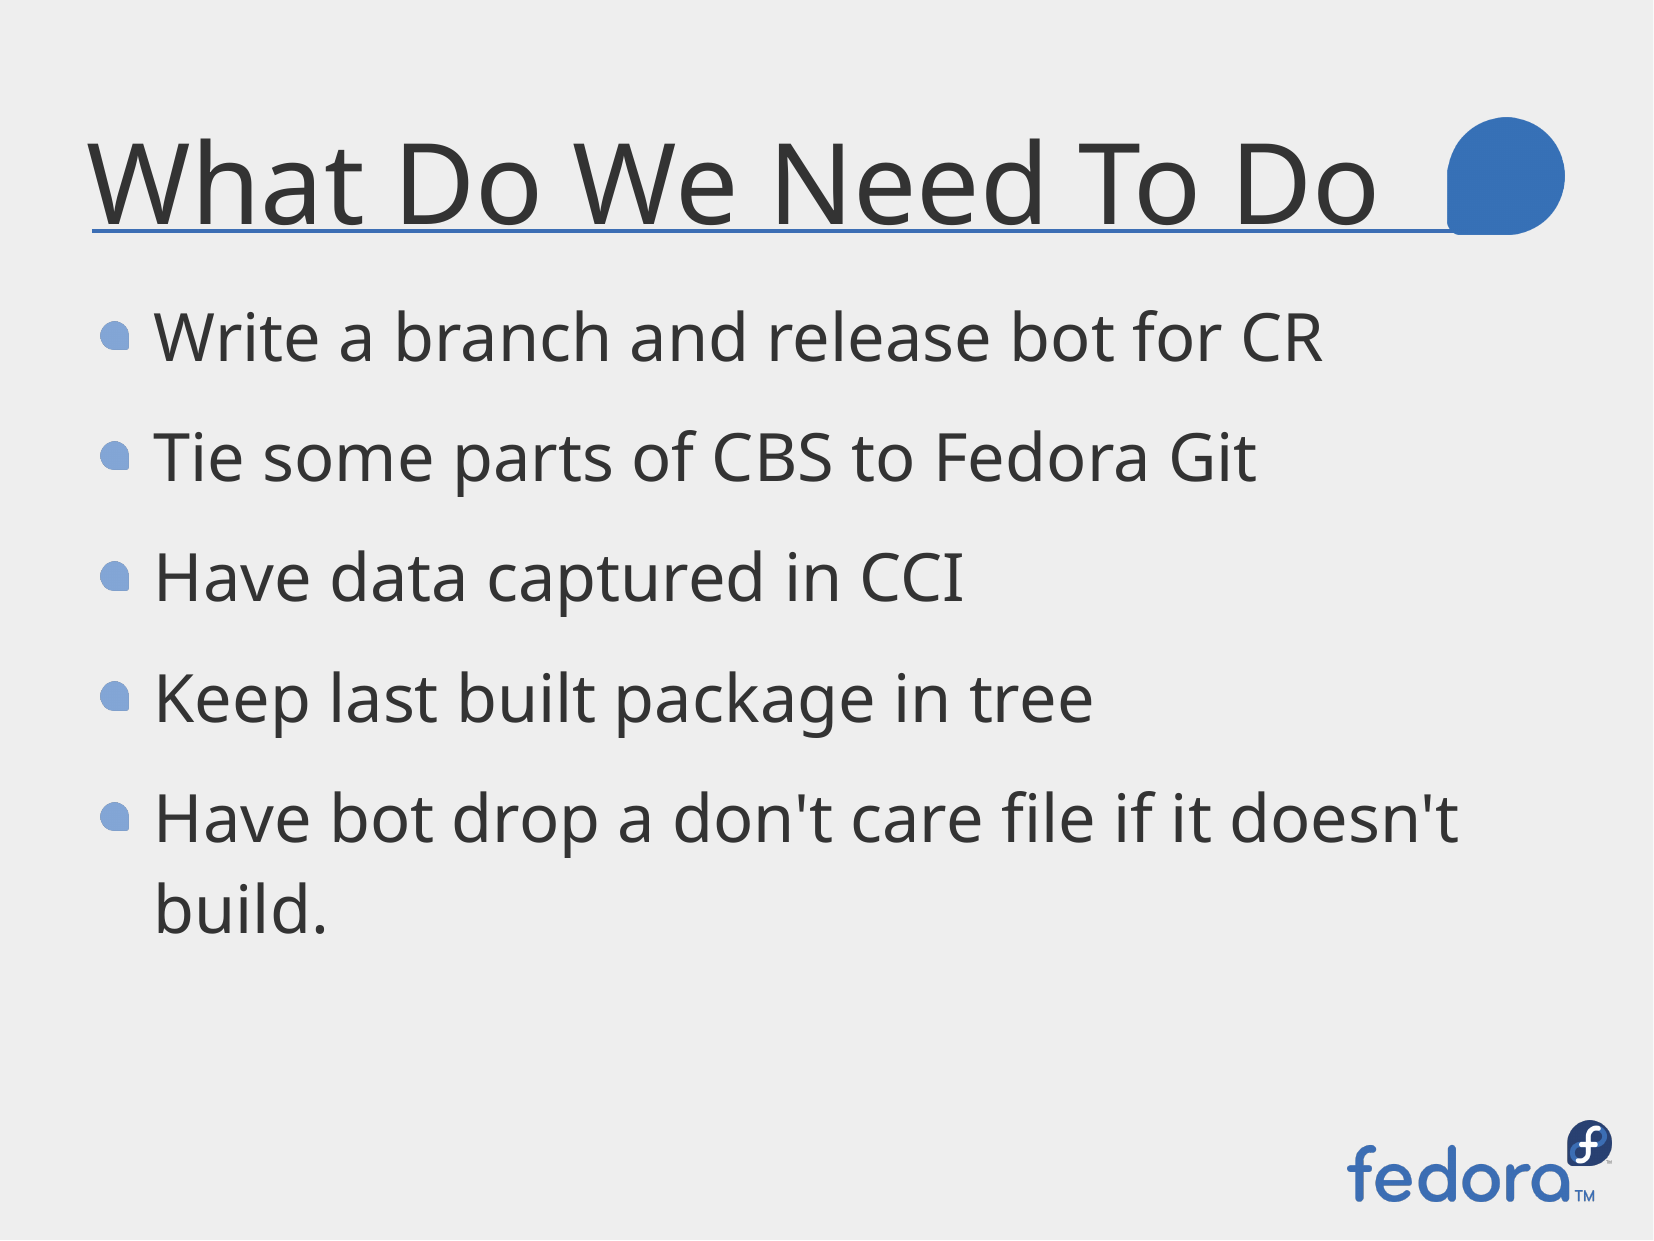

# What Do We Need To Do
Write a branch and release bot for CR
Tie some parts of CBS to Fedora Git
Have data captured in CCI
Keep last built package in tree
Have bot drop a don't care file if it doesn't build.